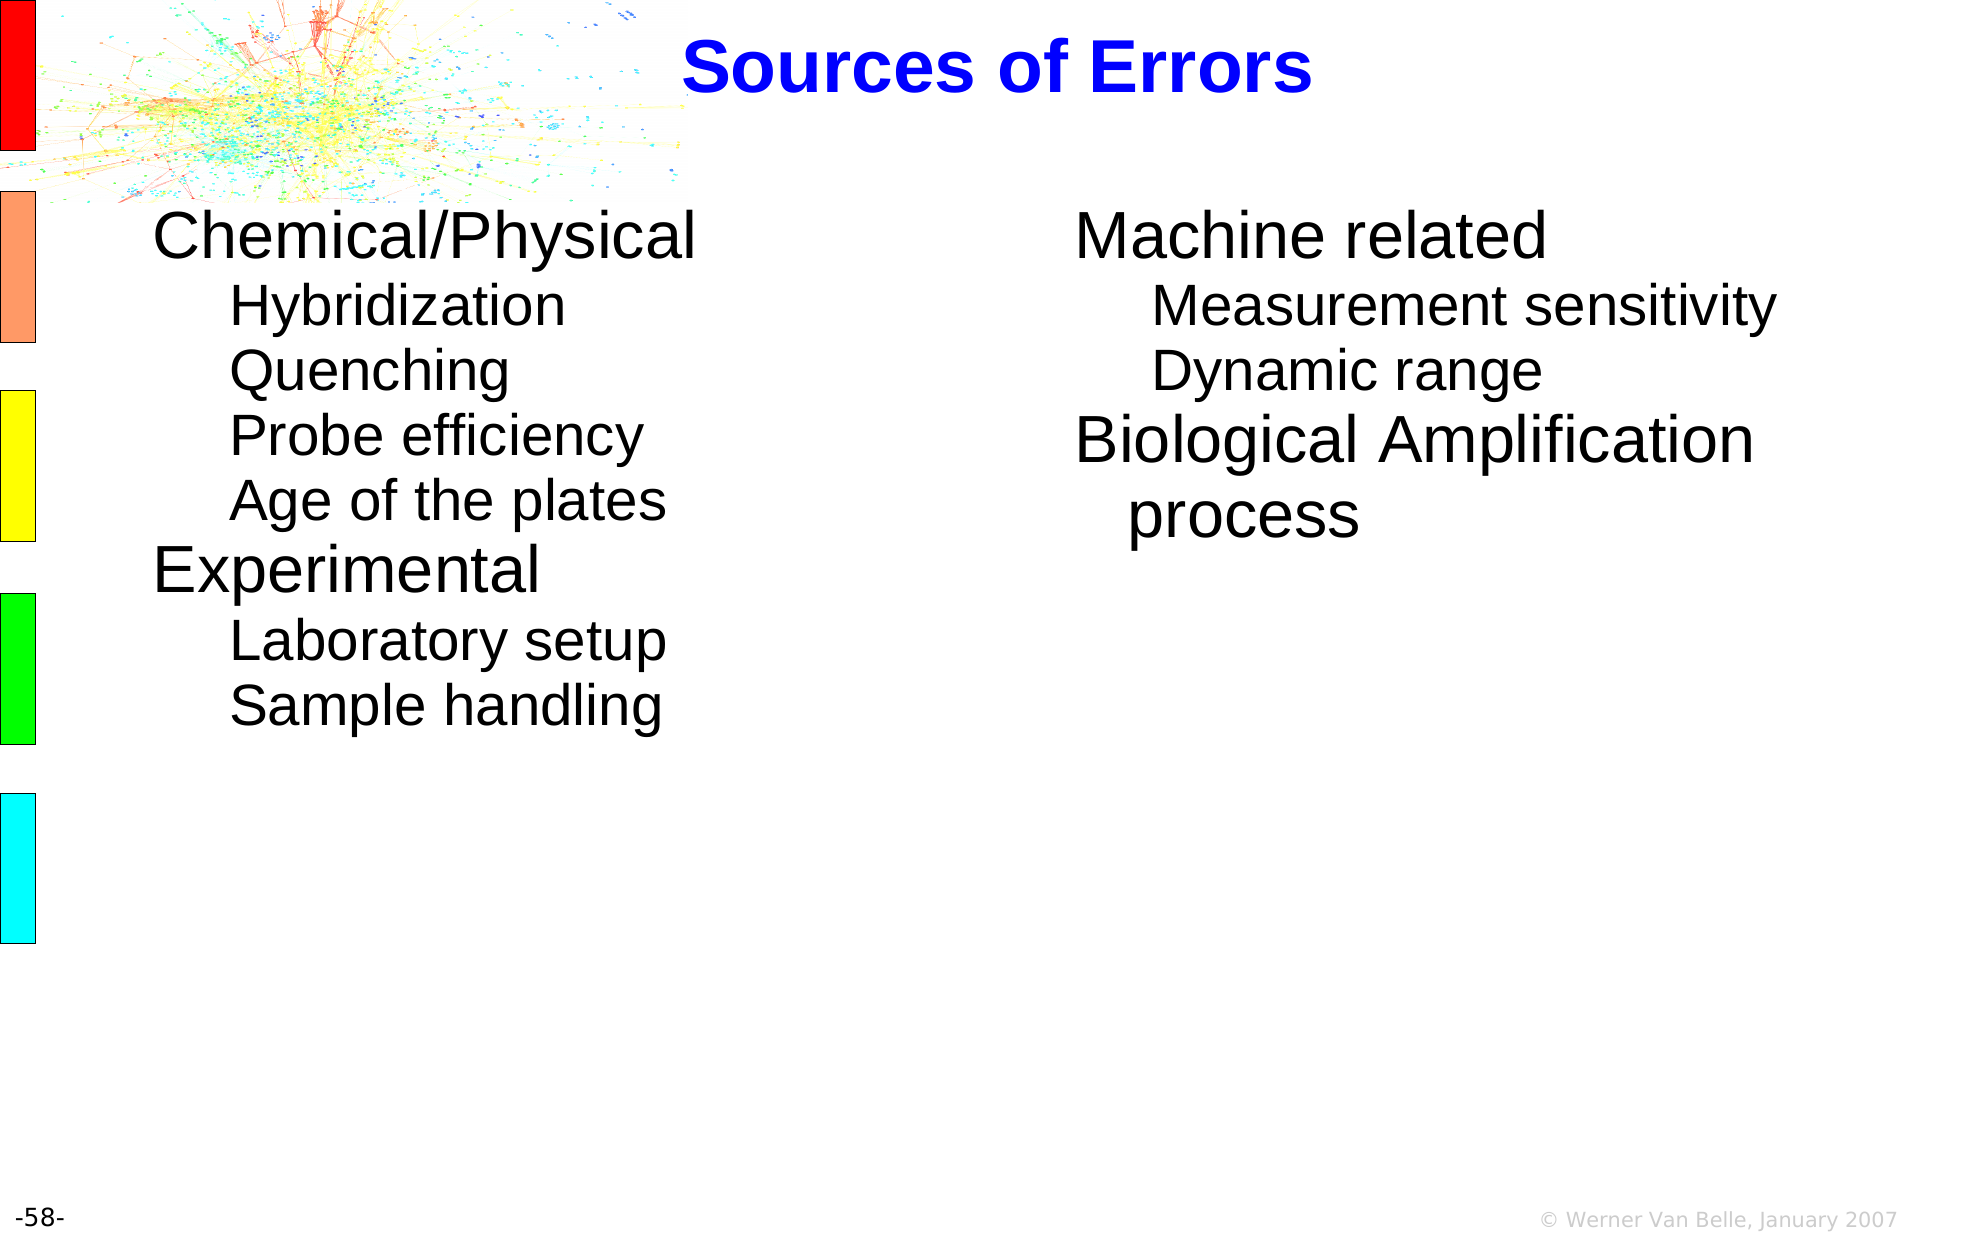

# Sources of Errors
Chemical/Physical
Hybridization
Quenching
Probe efficiency
Age of the plates
Experimental
Laboratory setup
Sample handling
Machine related
Measurement sensitivity
Dynamic range
Biological Amplification process